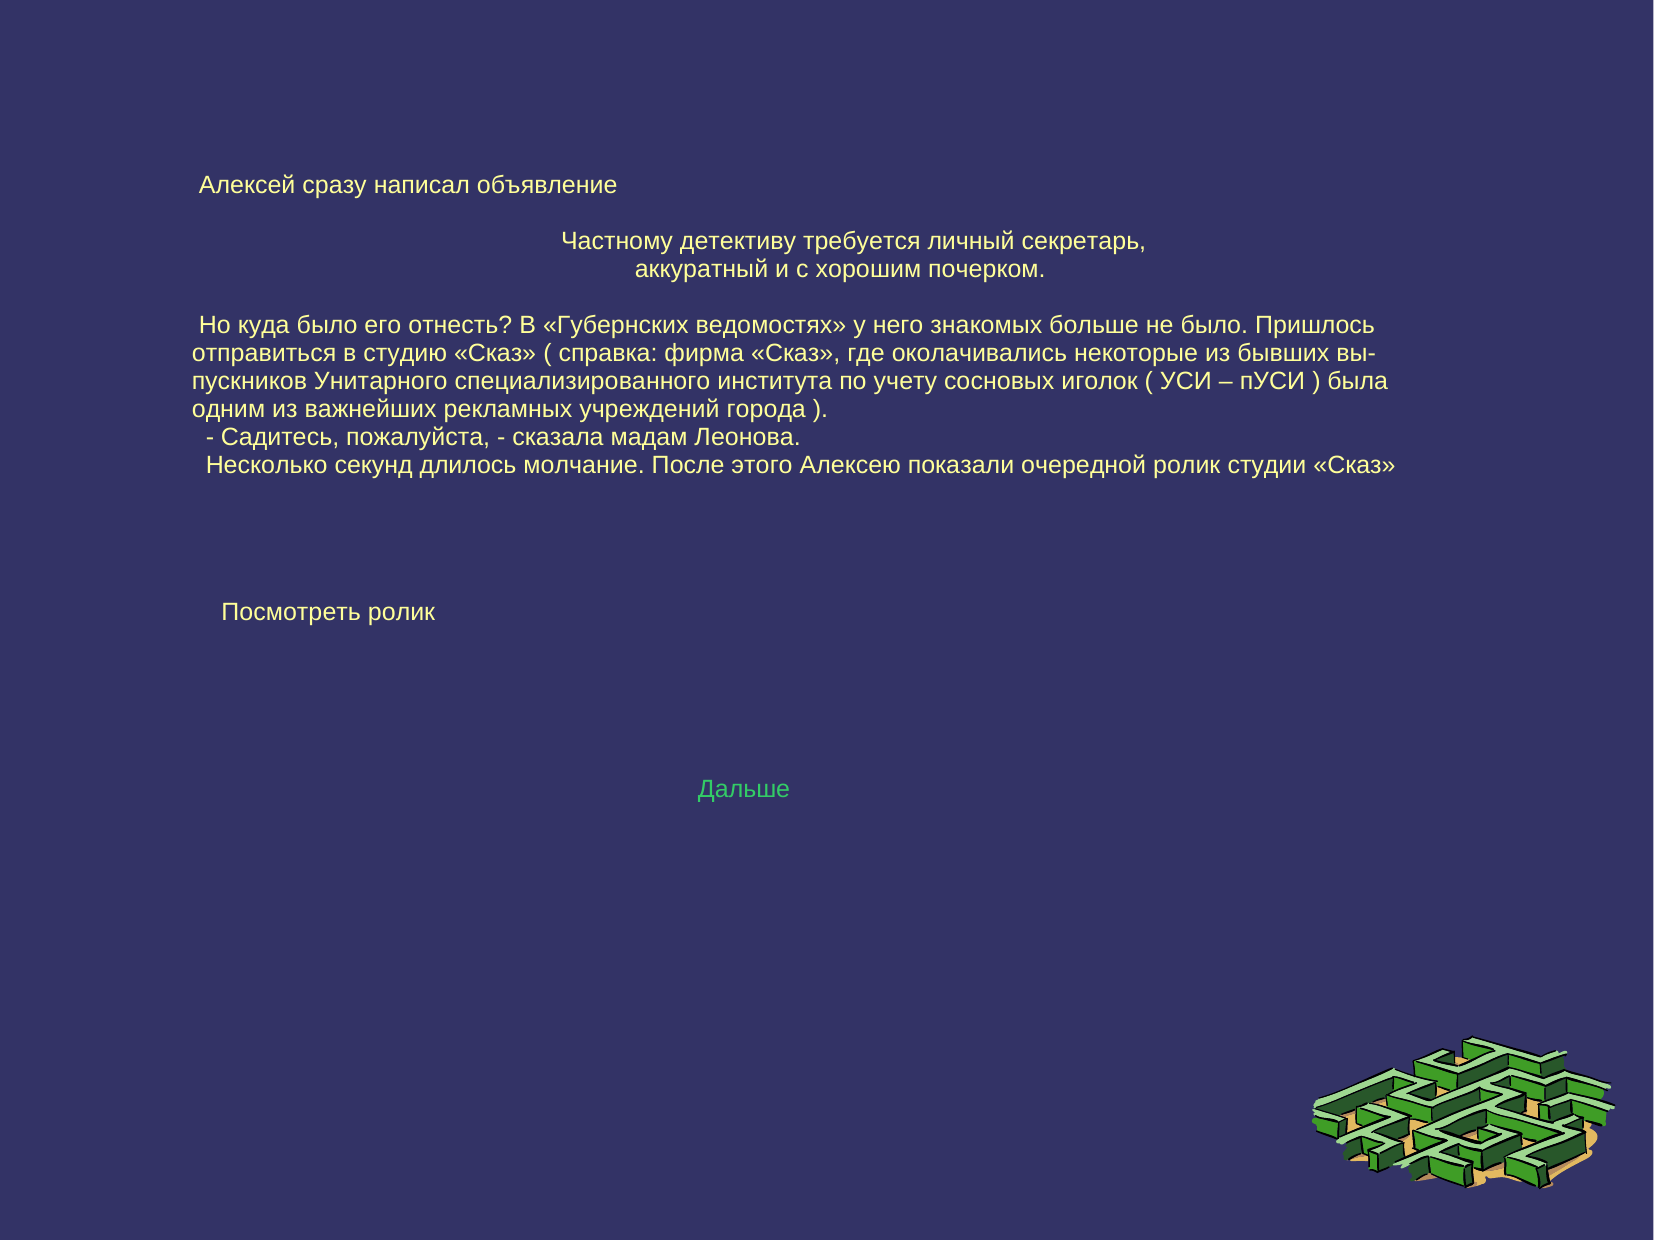

Алексей сразу написал объявление
					Частному детективу требуется личный секретарь,
				 	аккуратный и с хорошим почерком.
 Но куда было его отнесть? В «Губернских ведомостях» у него знакомых больше не было. Пришлось отправиться в студию «Сказ» ( справка: фирма «Сказ», где околачивались некоторые из бывших вы-
пускников Унитарного специализированного института по учету сосновых иголок ( УСИ – пУСИ ) была
одним из важнейших рекламных учреждений города ).
 - Садитесь, пожалуйста, - сказала мадам Леонова.
 Несколько секунд длилось молчание. После этого Алексею показали очередной ролик студии «Сказ»
Посмотреть ролик
Дальше